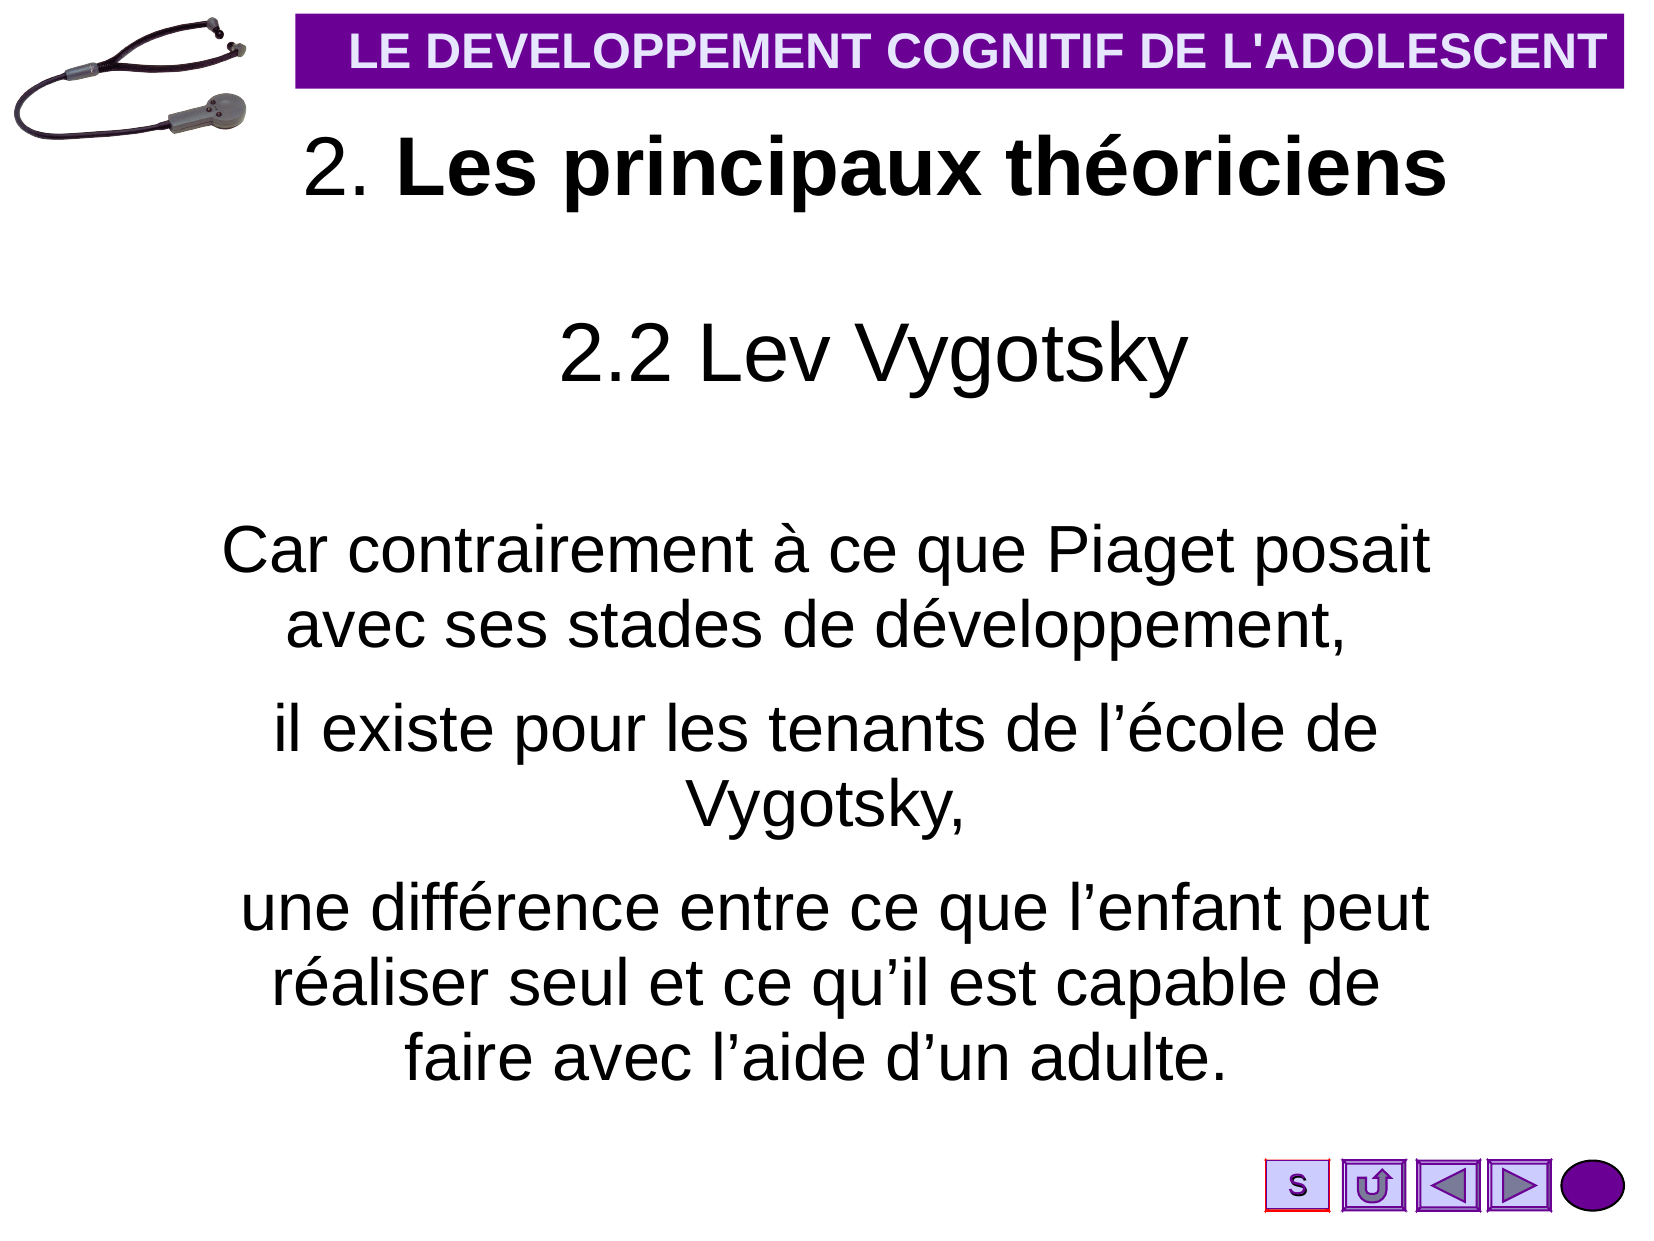

LE DEVELOPPEMENT COGNITIF DE L'ADOLESCENT
2. Les principaux théoriciens
 2.2 Lev Vygotsky
# Car contrairement à ce que Piaget posait avec ses stades de développement,
il existe pour les tenants de l’école de Vygotsky,
 une différence entre ce que l’enfant peut réaliser seul et ce qu’il est capable de faire avec l’aide d’un adulte.